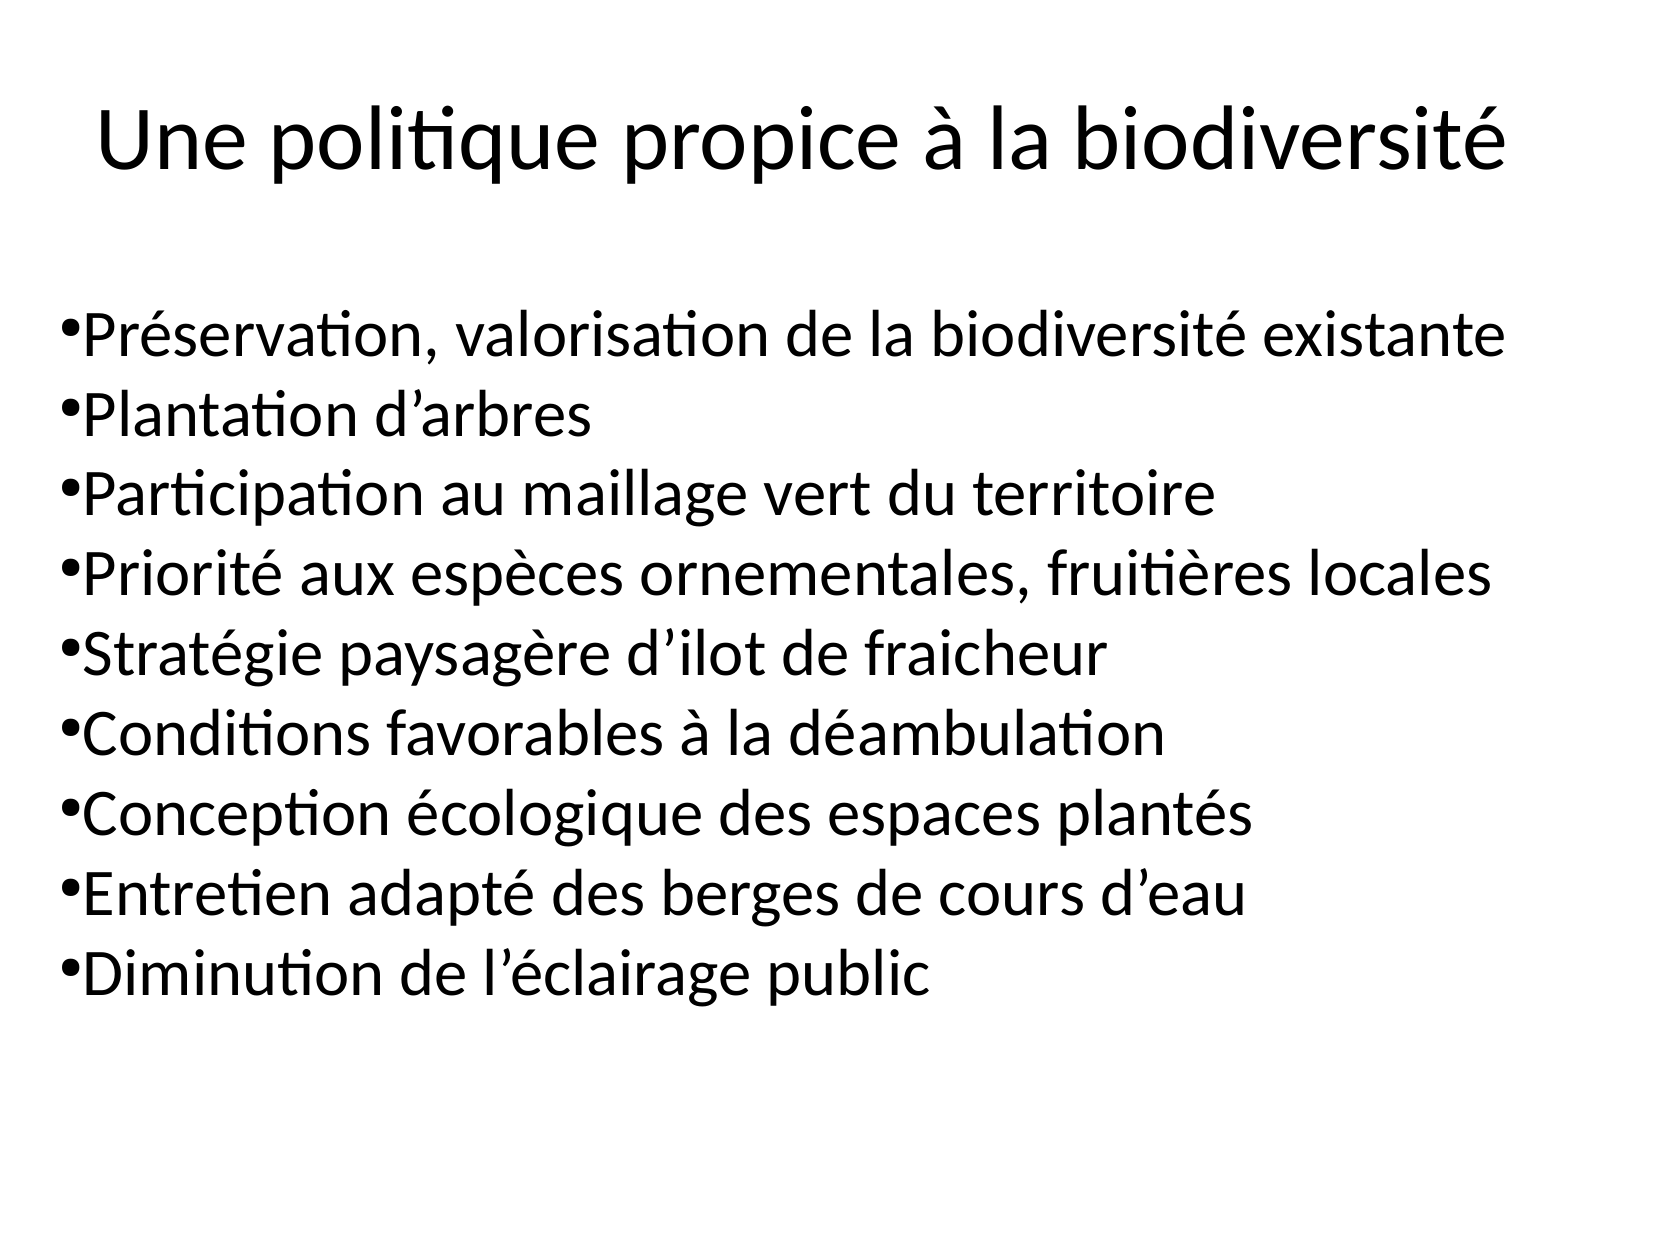

# Une politique propice à la biodiversité
Préservation, valorisation de la biodiversité existante
Plantation d’arbres
Participation au maillage vert du territoire
Priorité aux espèces ornementales, fruitières locales
Stratégie paysagère d’ilot de fraicheur
Conditions favorables à la déambulation
Conception écologique des espaces plantés
Entretien adapté des berges de cours d’eau
Diminution de l’éclairage public